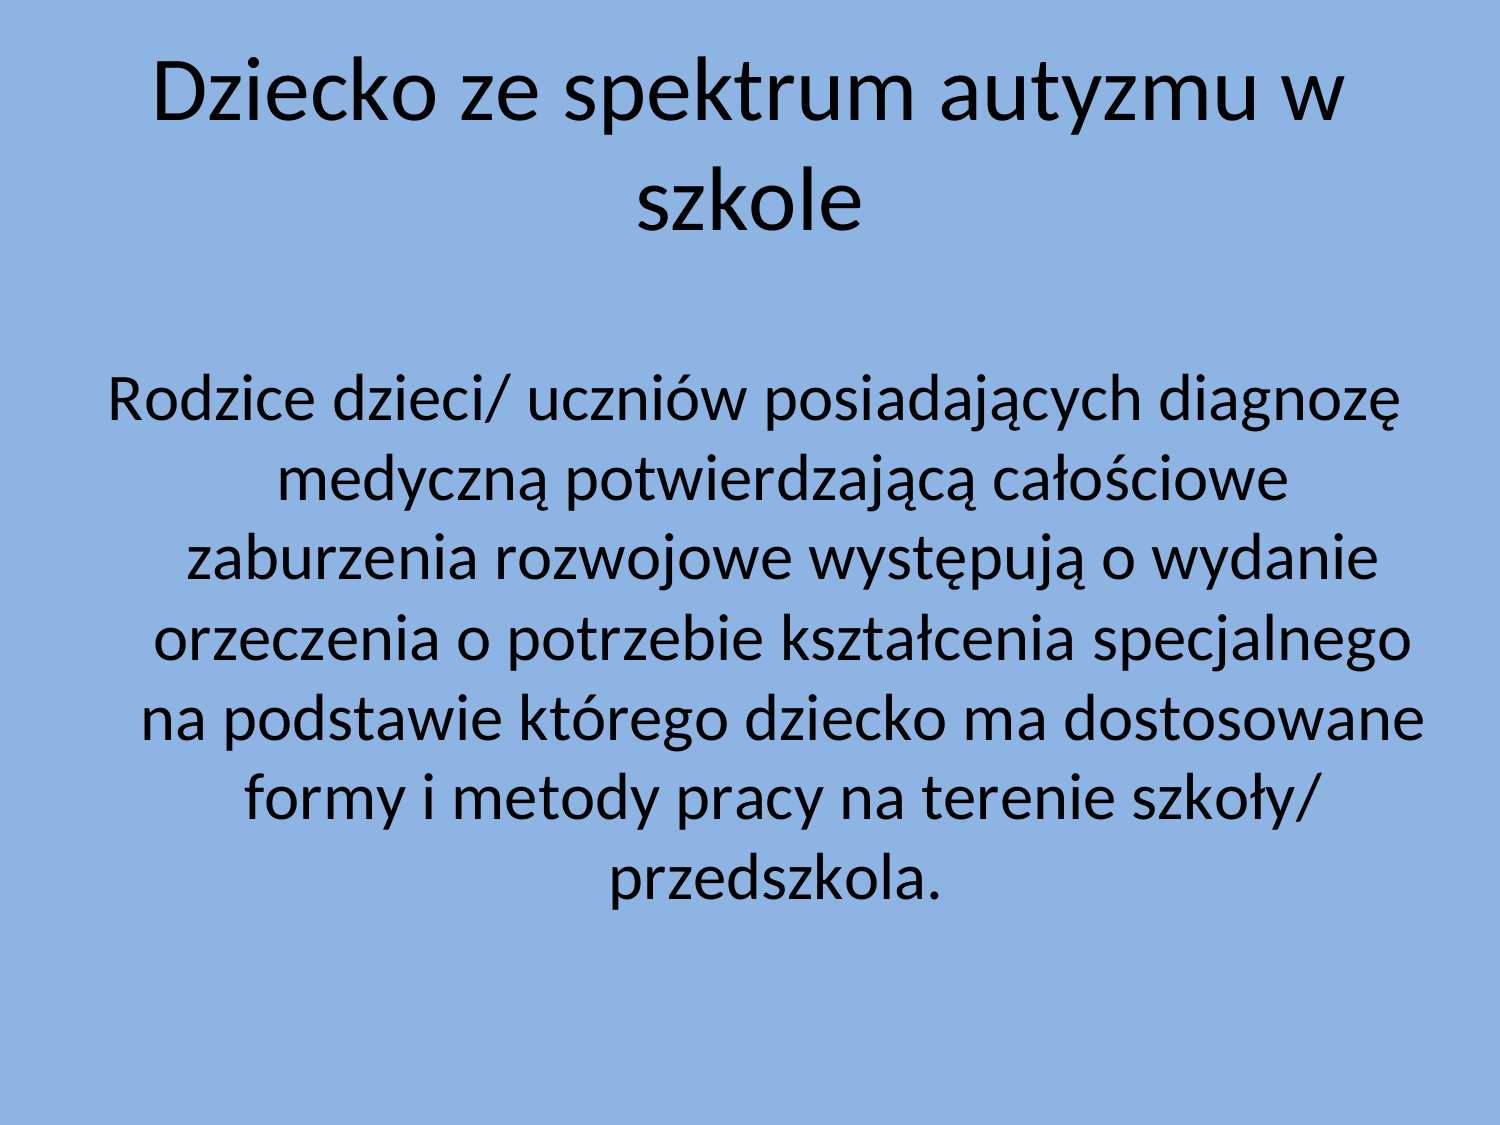

# Dziecko ze spektrum autyzmu w szkole
Rodzice dzieci/ uczniów posiadających diagnozę medyczną potwierdzającą całościowe zaburzenia rozwojowe występują o wydanie orzeczenia o potrzebie kształcenia specjalnego na podstawie którego dziecko ma dostosowane formy i metody pracy na terenie szkoły/ przedszkola.